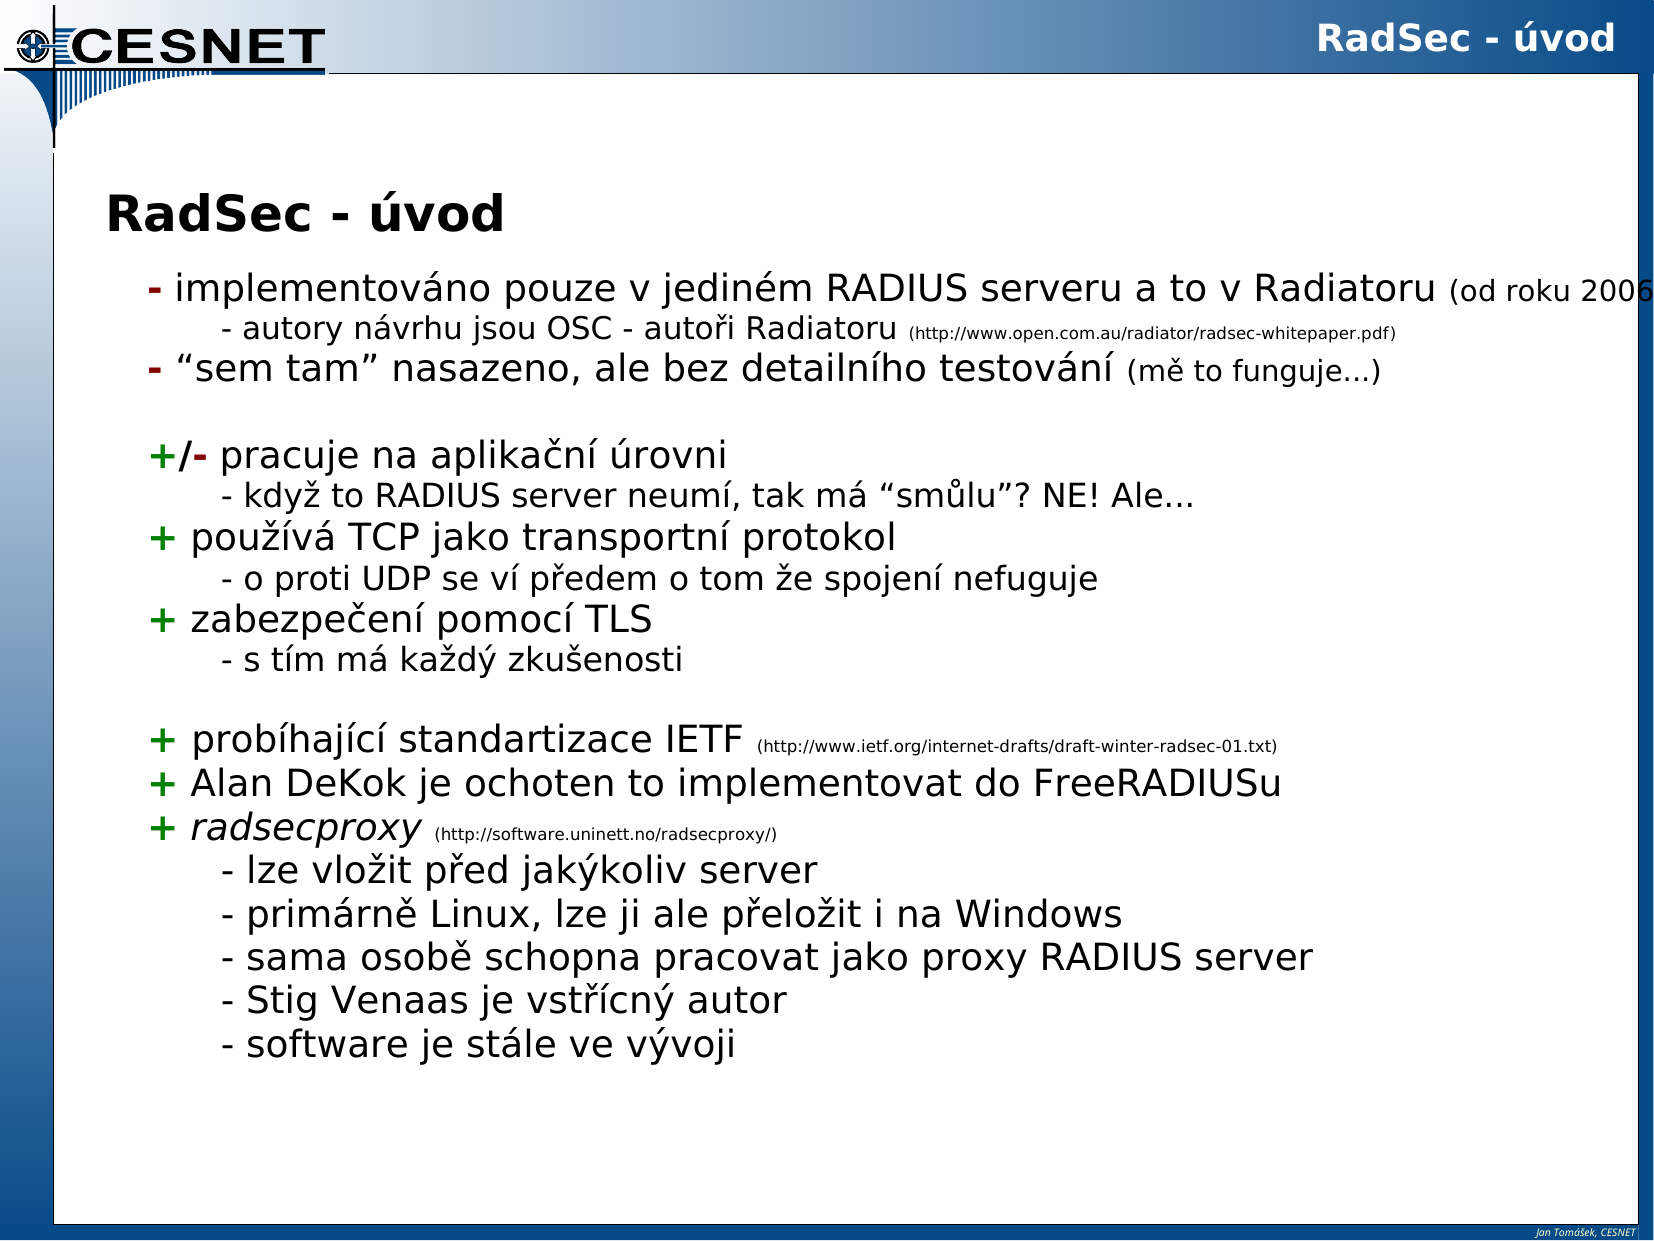

RadSec - úvod
RadSec - úvod
- implementováno pouze v jediném RADIUS serveru a to v Radiatoru (od roku 2006)
	- autory návrhu jsou OSC - autoři Radiatoru (http://www.open.com.au/radiator/radsec-whitepaper.pdf)
- “sem tam” nasazeno, ale bez detailního testování (mě to funguje...)
+/- pracuje na aplikační úrovni
	- když to RADIUS server neumí, tak má “smůlu”? NE! Ale...
+ používá TCP jako transportní protokol
	- o proti UDP se ví předem o tom že spojení nefuguje
+ zabezpečení pomocí TLS
	- s tím má každý zkušenosti
+ probíhající standartizace IETF (http://www.ietf.org/internet-drafts/draft-winter-radsec-01.txt)
+ Alan DeKok je ochoten to implementovat do FreeRADIUSu
+ radsecproxy (http://software.uninett.no/radsecproxy/)
	- lze vložit před jakýkoliv server
	- primárně Linux, lze ji ale přeložit i na Windows
	- sama osobě schopna pracovat jako proxy RADIUS server
	- Stig Venaas je vstřícný autor
	- software je stále ve vývoji
Jan Tomášek, CESNET